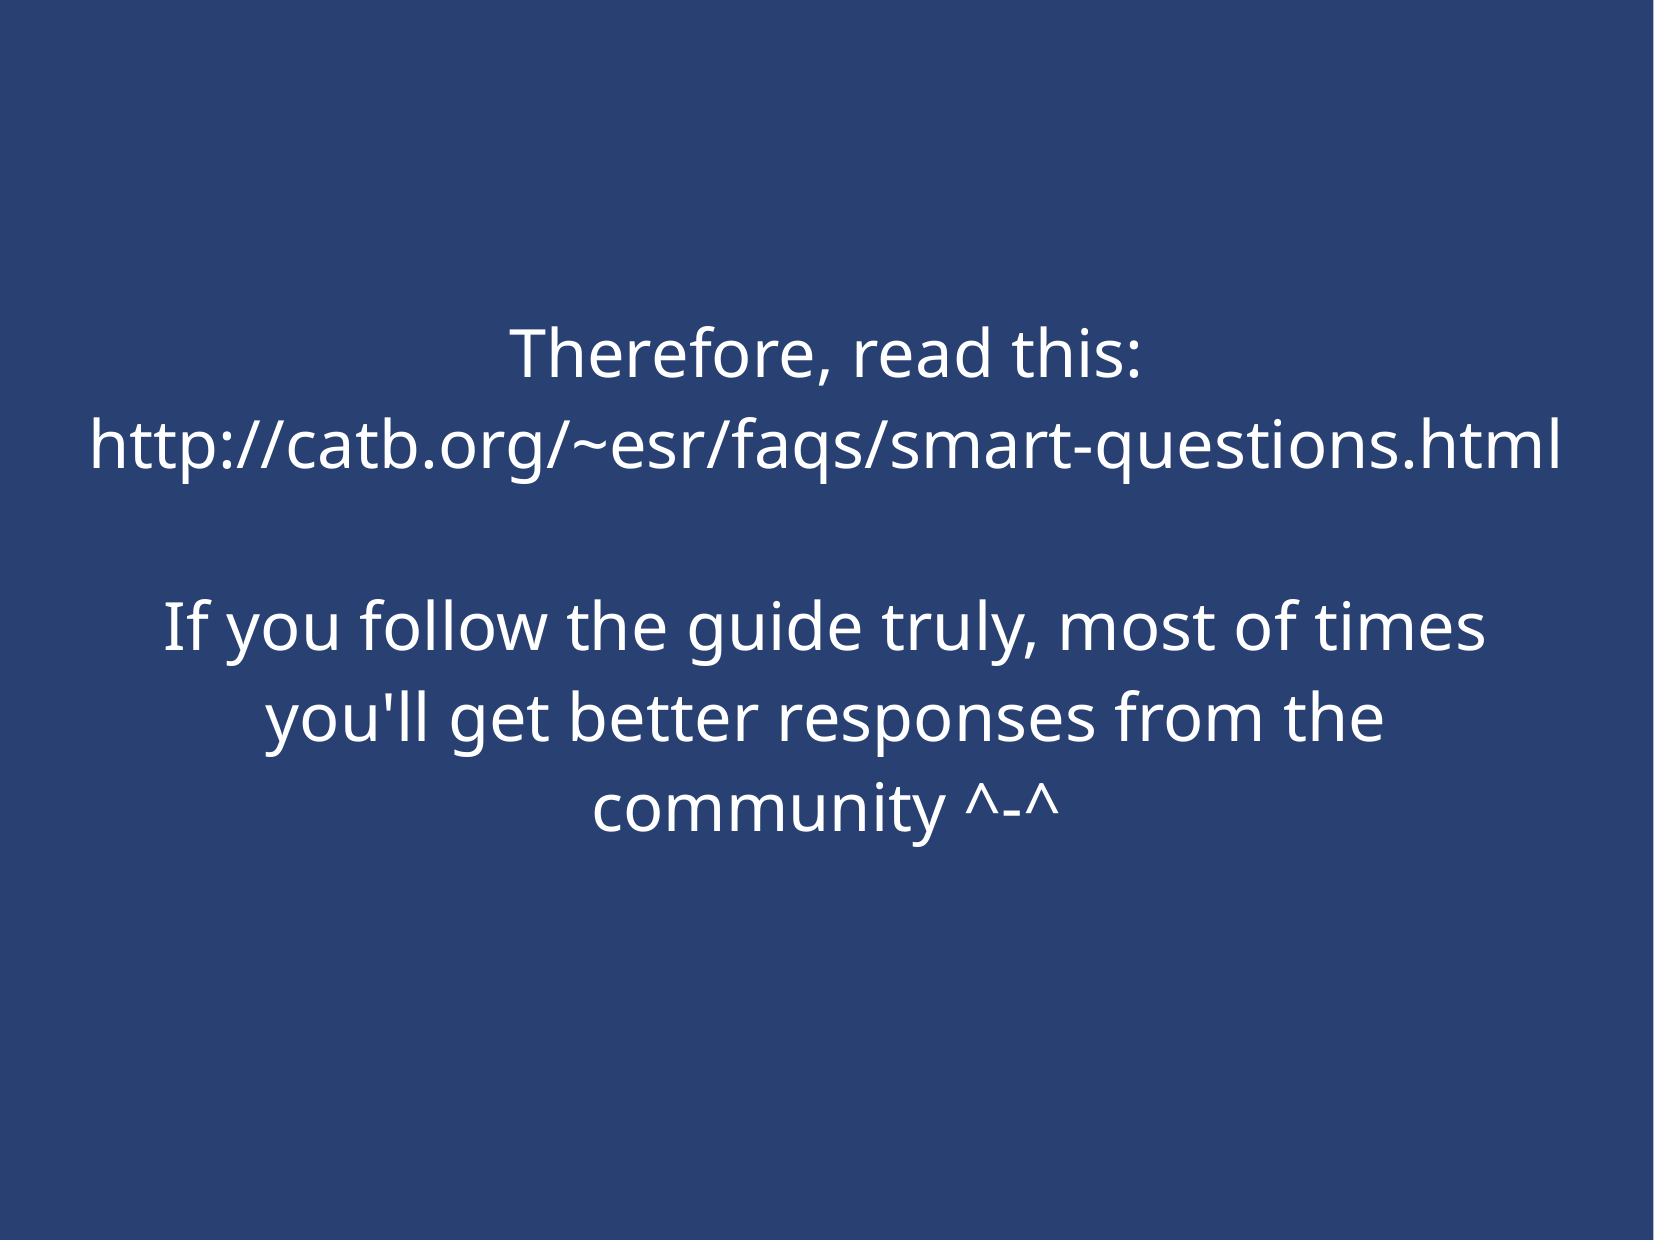

# Therefore, read this:
http://catb.org/~esr/faqs/smart-questions.html
If you follow the guide truly, most of times you'll get better responses from the community ^-^